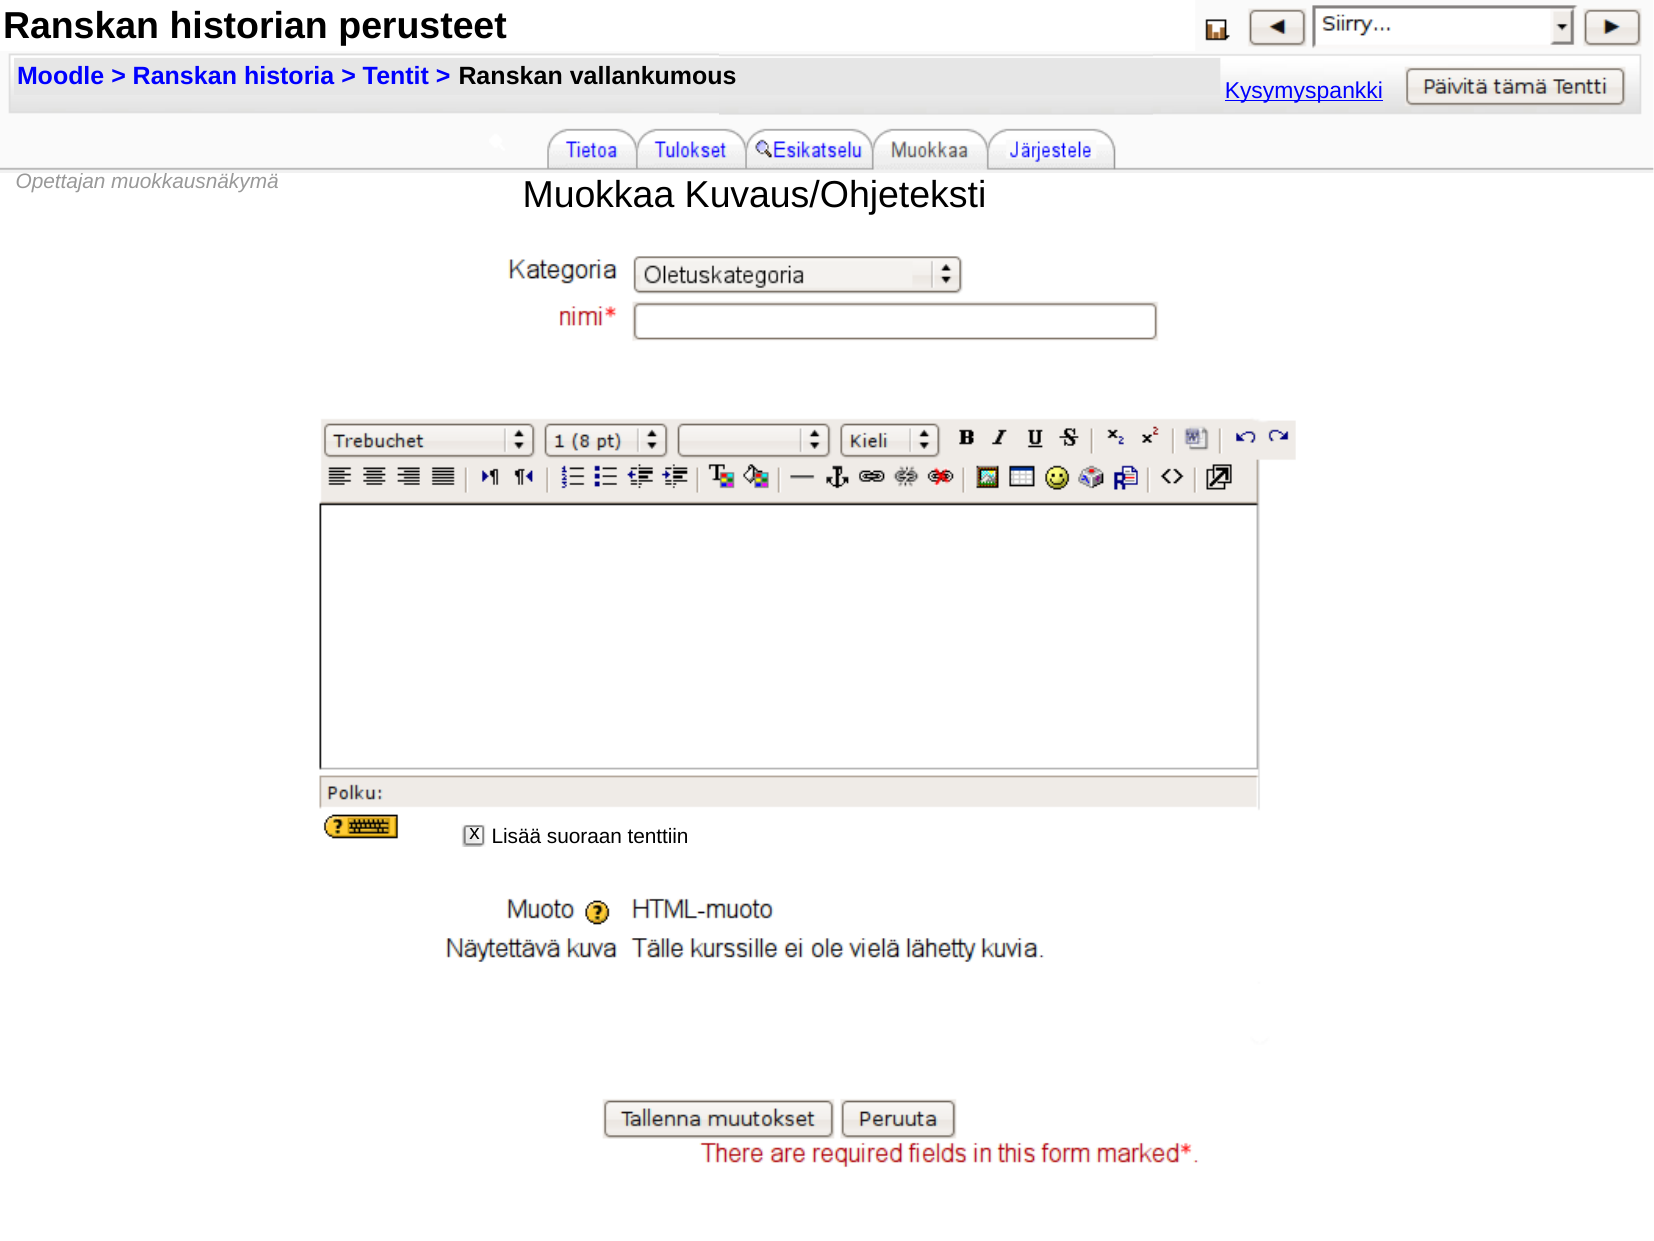

Ranskan historian perusteet
Moodle > Ranskan historia > Tentit > Ranskan vallankumous
Kysymyspankki
Opettajan muokkausnäkymä
Muokkaa Kuvaus/Ohjeteksti
x
Lisää suoraan tenttiin